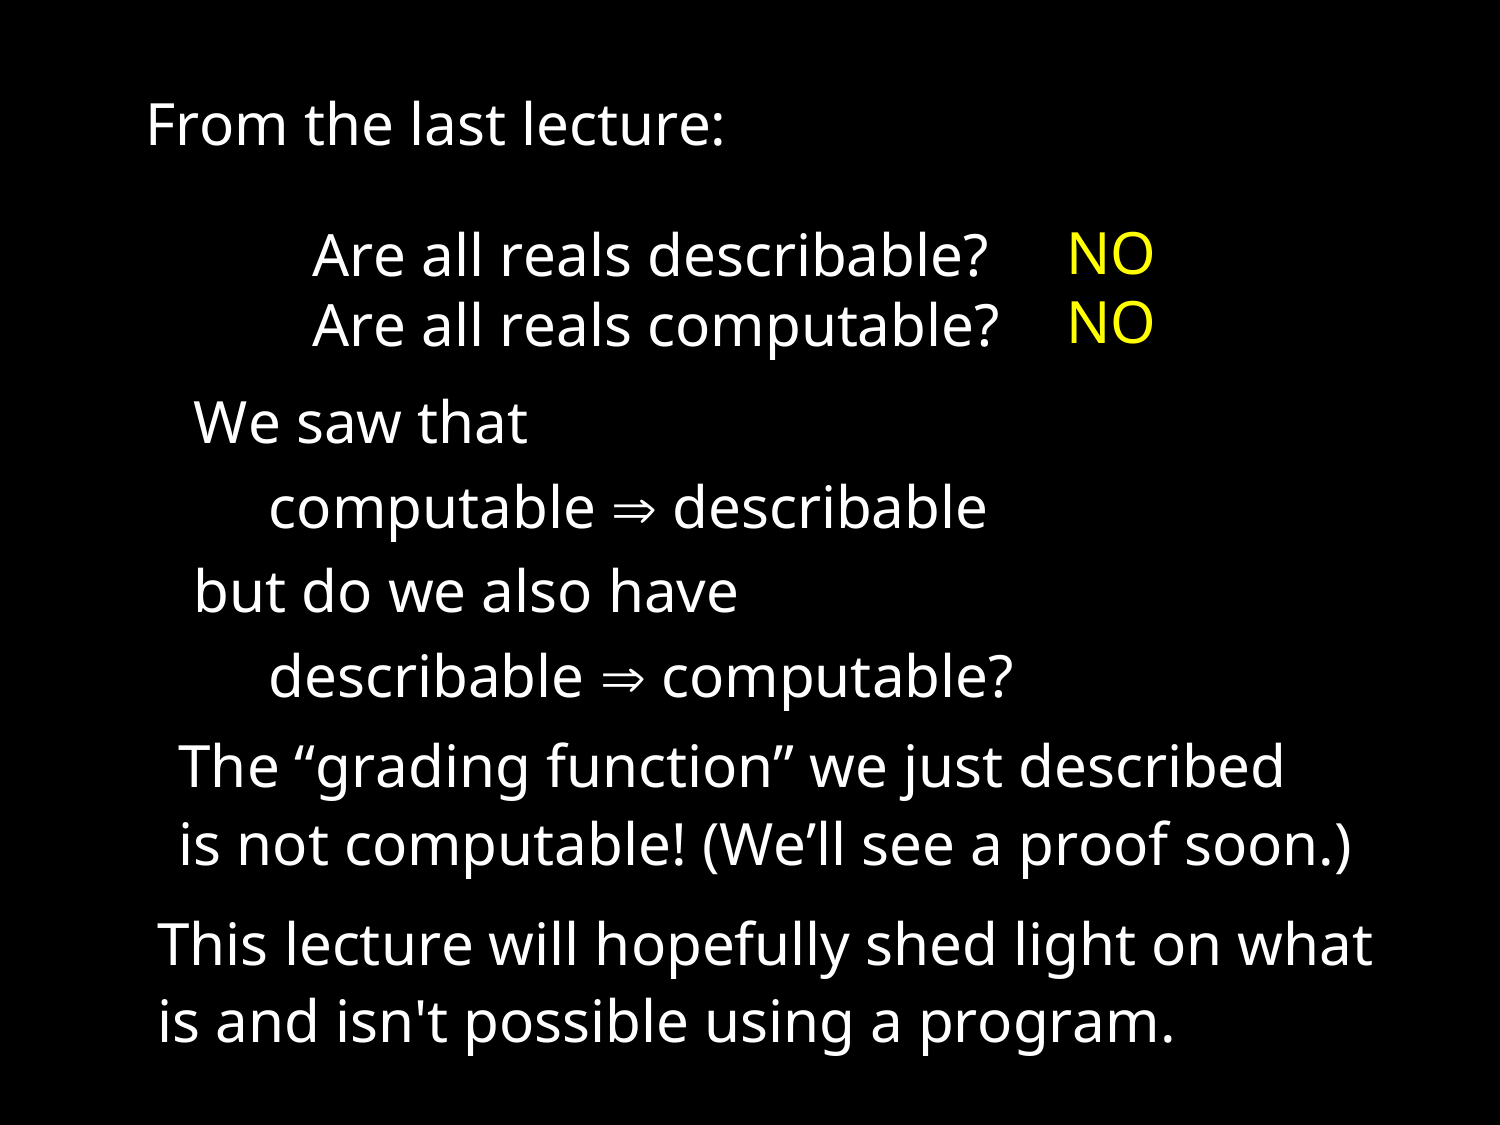

From the last lecture:
NO
Are all reals describable?
Are all reals computable?
NO
We saw that
	computable ⇒ describable
but do we also have
	describable ⇒ computable?
The “grading function” we just described
is not computable! (We’ll see a proof soon.)
This lecture will hopefully shed light on what
is and isn't possible using a program.